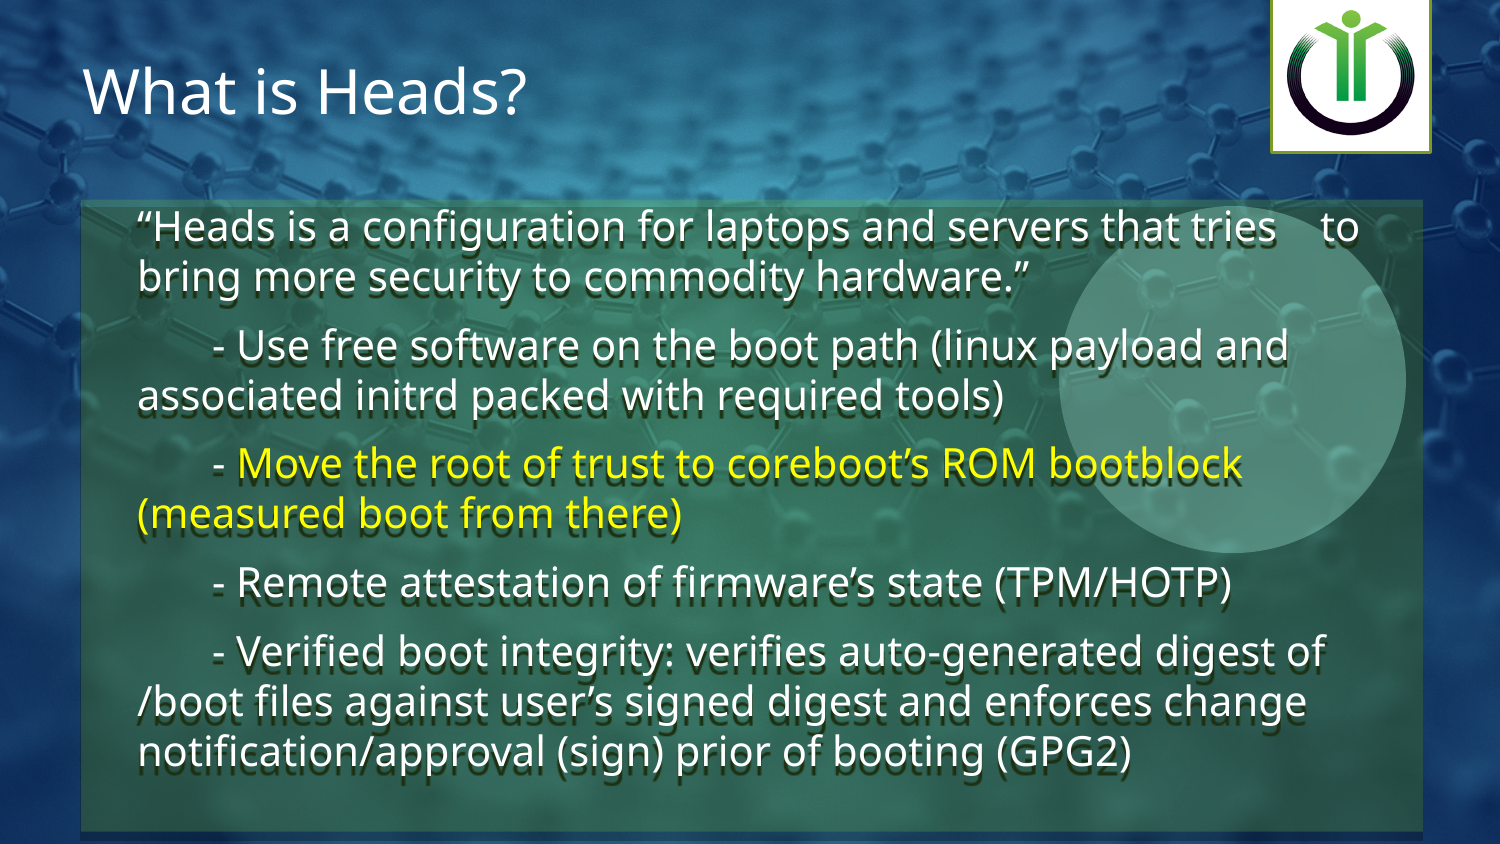

What is Heads?
“Heads is a configuration for laptops and servers that tries to bring more security to commodity hardware.”
	- Use free software on the boot path (linux payload and associated initrd packed with required tools)
	- Move the root of trust to coreboot’s ROM bootblock (measured boot from there)
	- Remote attestation of firmware’s state (TPM/HOTP)
	- Verified boot integrity: verifies auto-generated digest of /boot files against user’s signed digest and enforces change notification/approval (sign) prior of booting (GPG2)